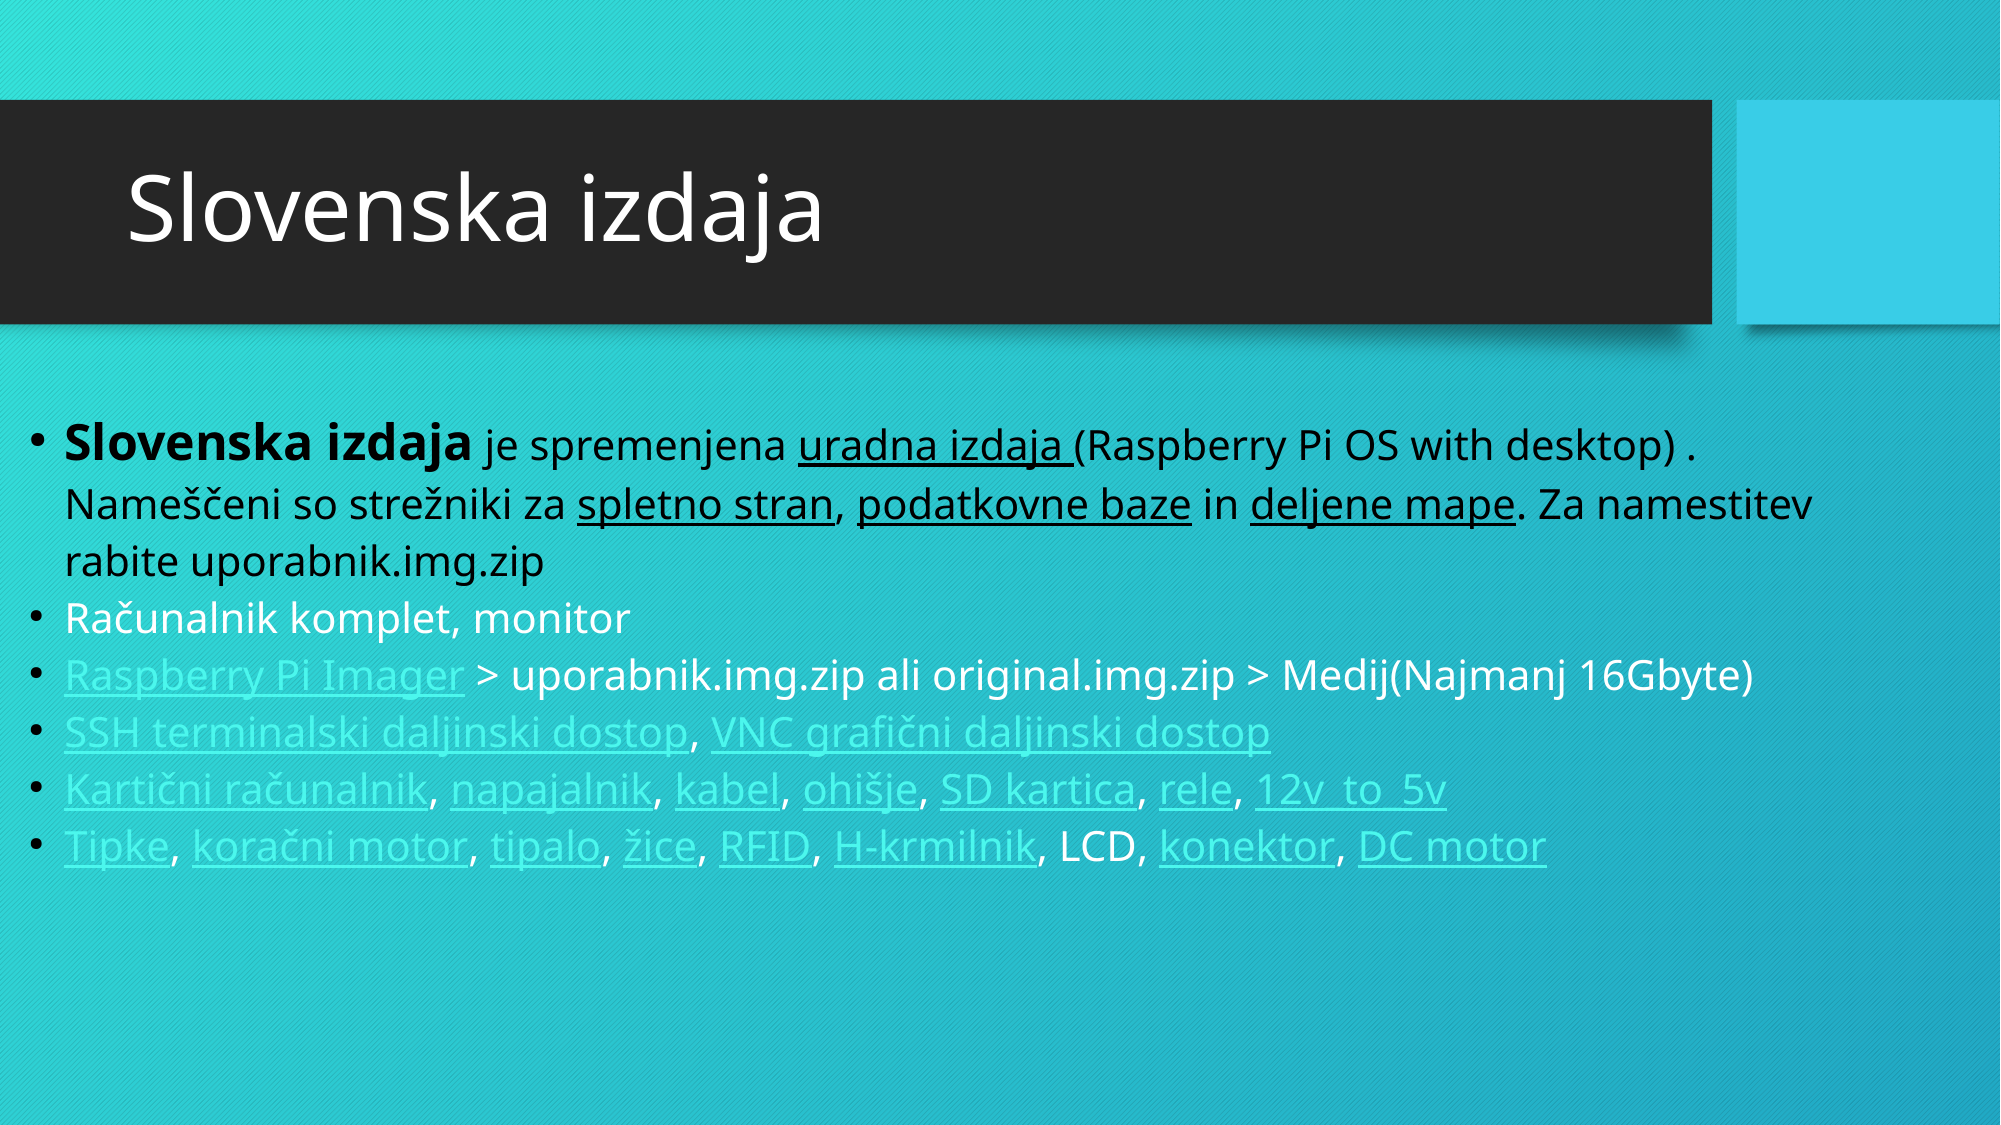

# Slovenska izdaja
Slovenska izdaja je spremenjena uradna izdaja (Raspberry Pi OS with desktop) . Nameščeni so strežniki za spletno stran, podatkovne baze in deljene mape. Za namestitev rabite uporabnik.img.zip
Računalnik komplet, monitor
Raspberry Pi Imager > uporabnik.img.zip ali original.img.zip > Medij(Najmanj 16Gbyte)
SSH terminalski daljinski dostop, VNC grafični daljinski dostop
Kartični računalnik, napajalnik, kabel, ohišje, SD kartica, rele, 12v_to_5v
Tipke, koračni motor, tipalo, žice, RFID, H-krmilnik, LCD, konektor, DC motor